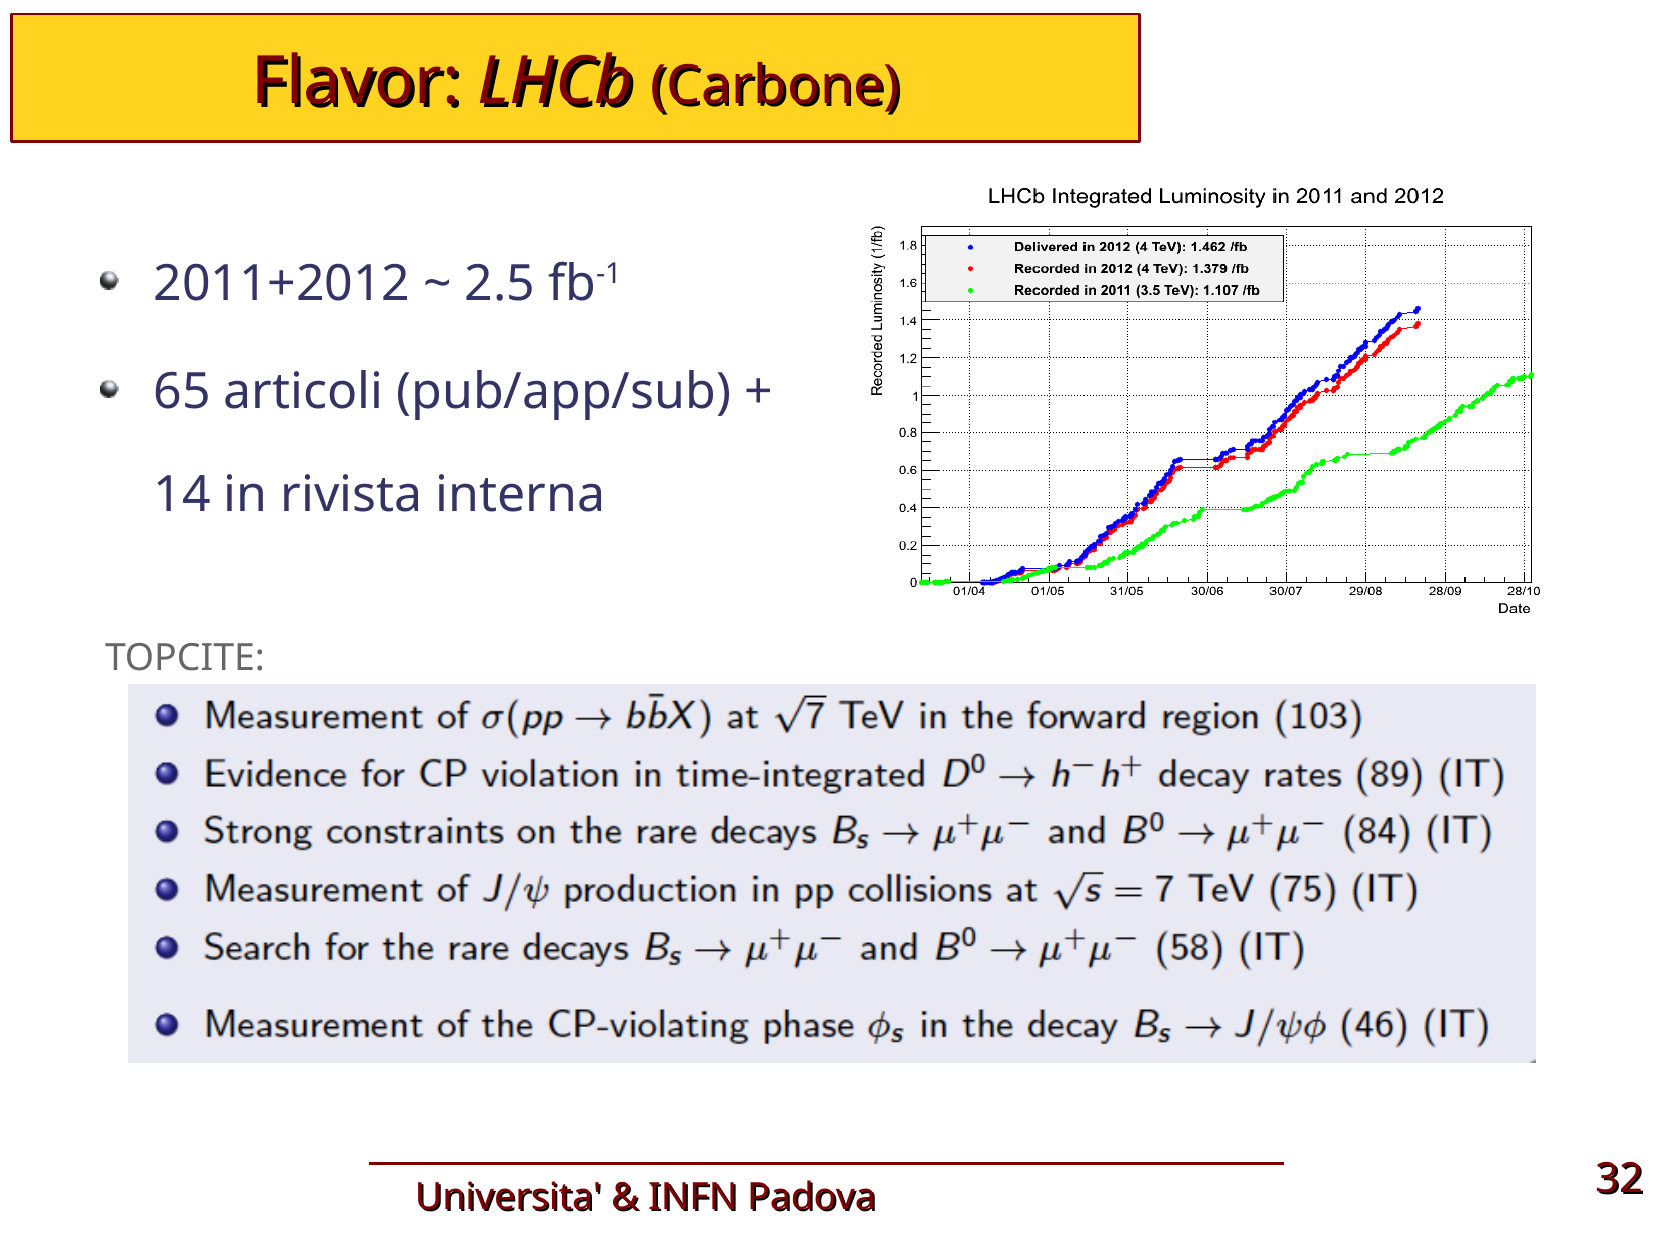

# Flavor: LHCb (Carbone)
2011+2012 ~ 2.5 fb-1
65 articoli (pub/app/sub) + 14 in rivista interna
TOPCITE: